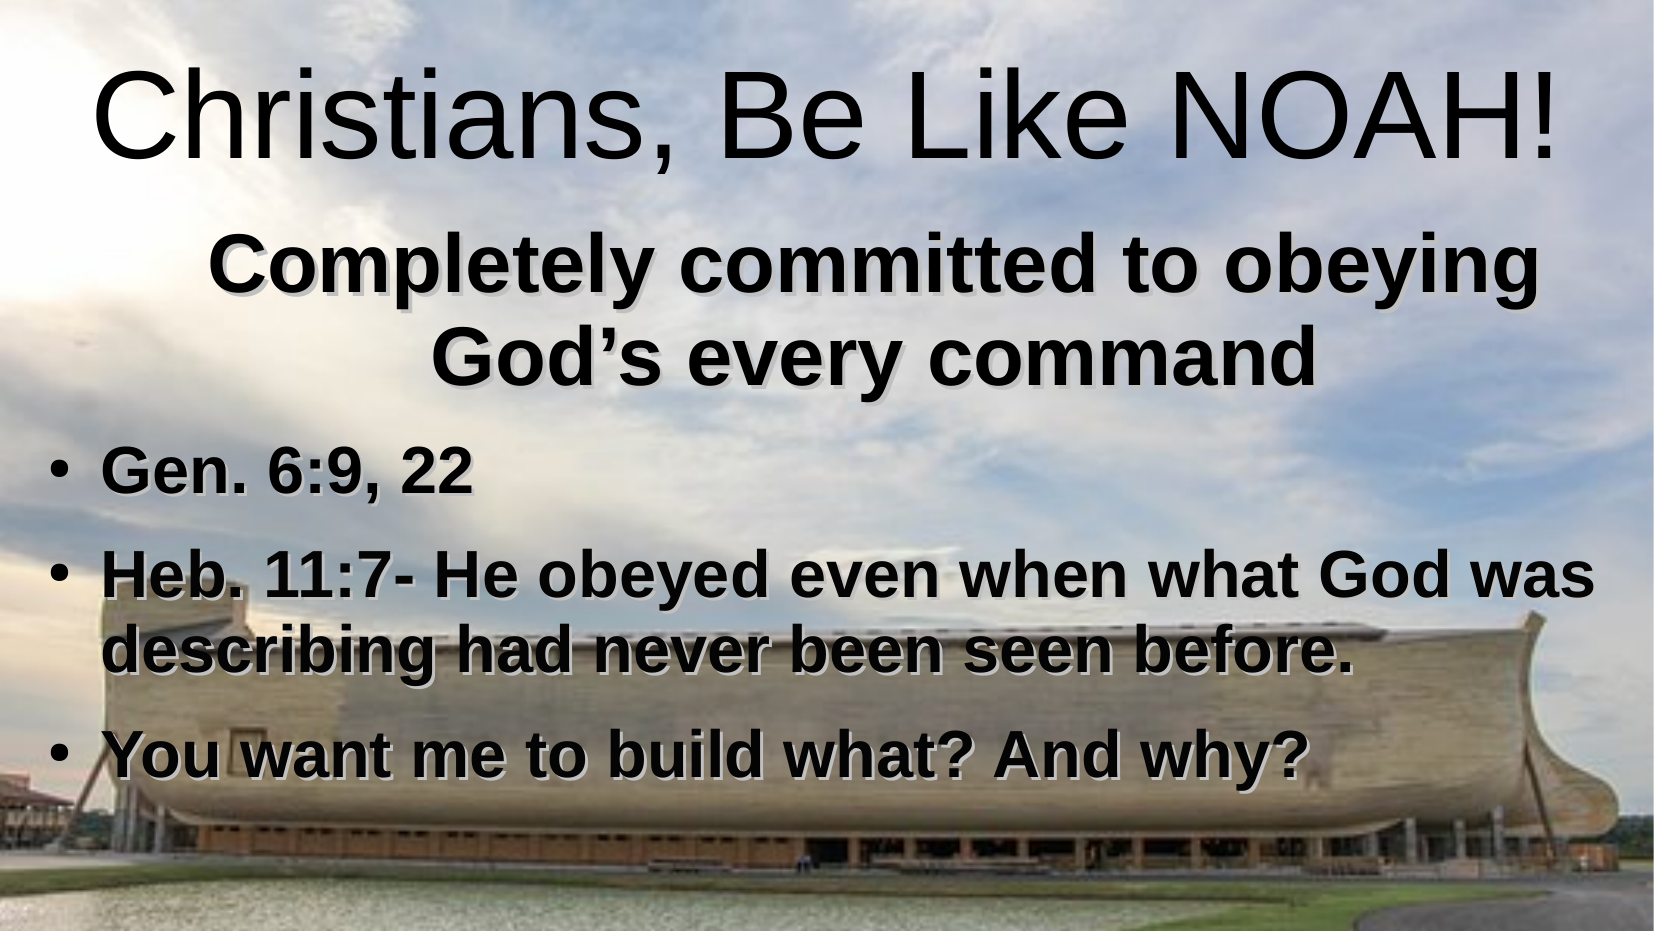

# Christians, Be Like NOAH!
Completely committed to obeying God’s every command
Gen. 6:9, 22
Heb. 11:7- He obeyed even when what God was describing had never been seen before.
You want me to build what? And why?